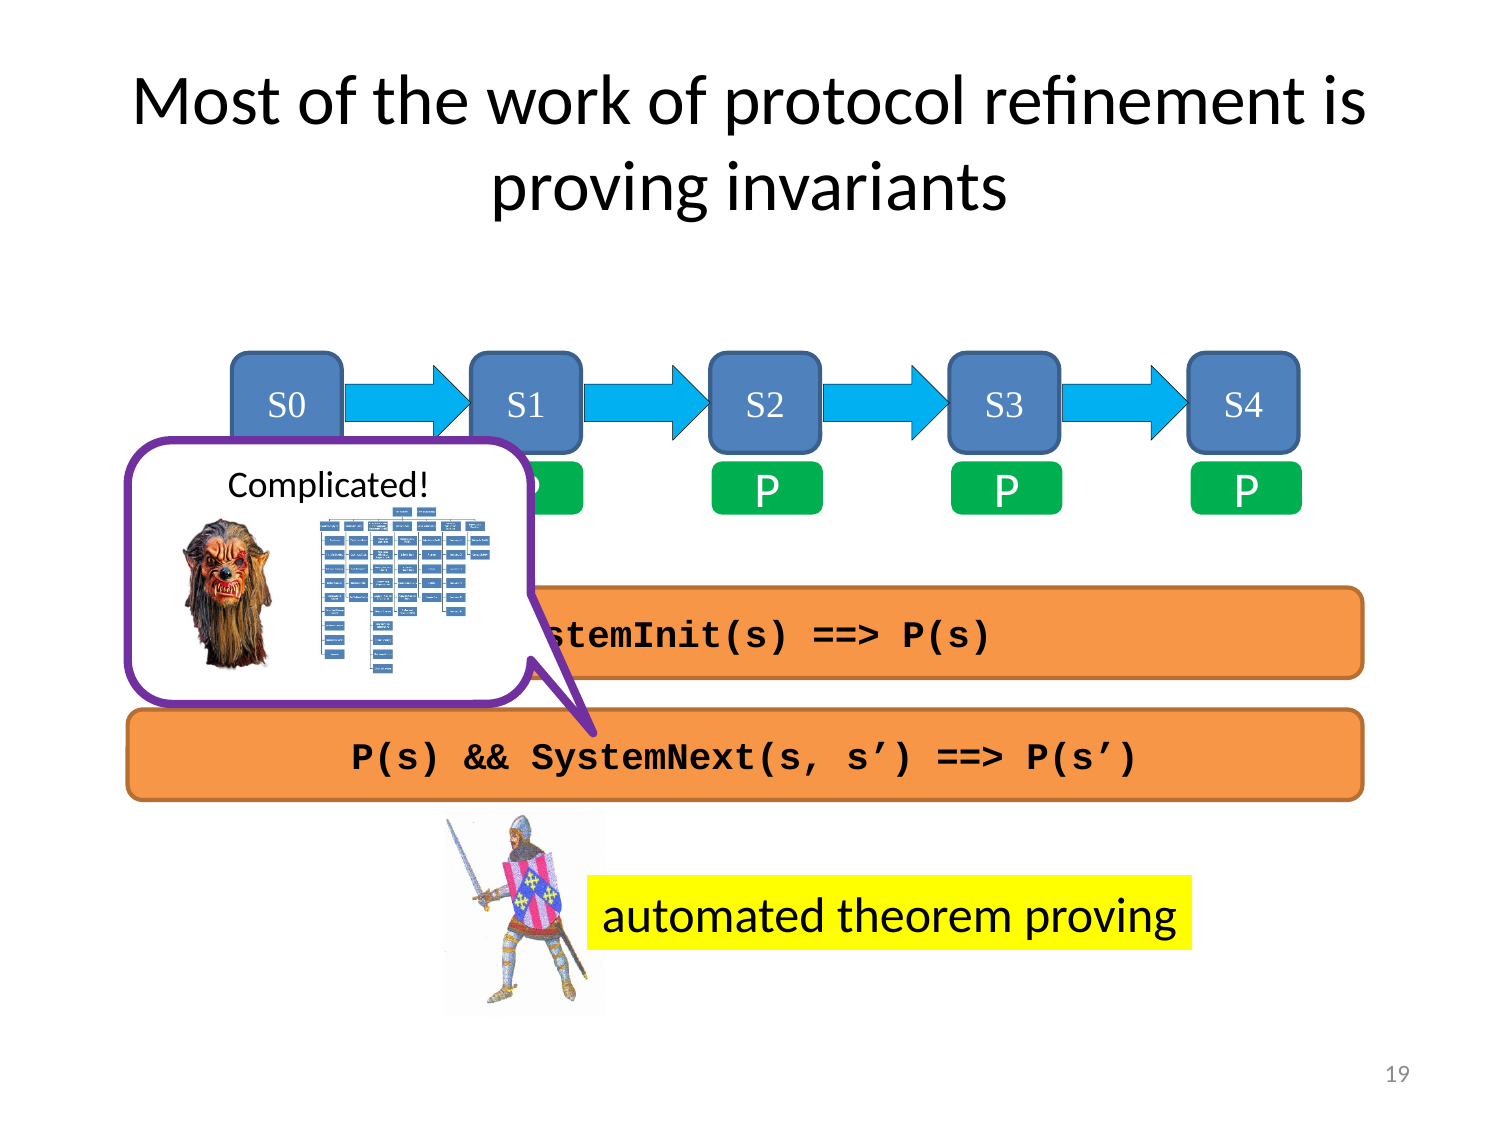

# Most of the work of protocol refinement is proving invariants
S0
S1
S2
S3
S4
Complicated!
P
P
P
P
P
SystemInit(s) ==> P(s)
P(s) && SystemNext(s, s’) ==> P(s’)
automated theorem proving